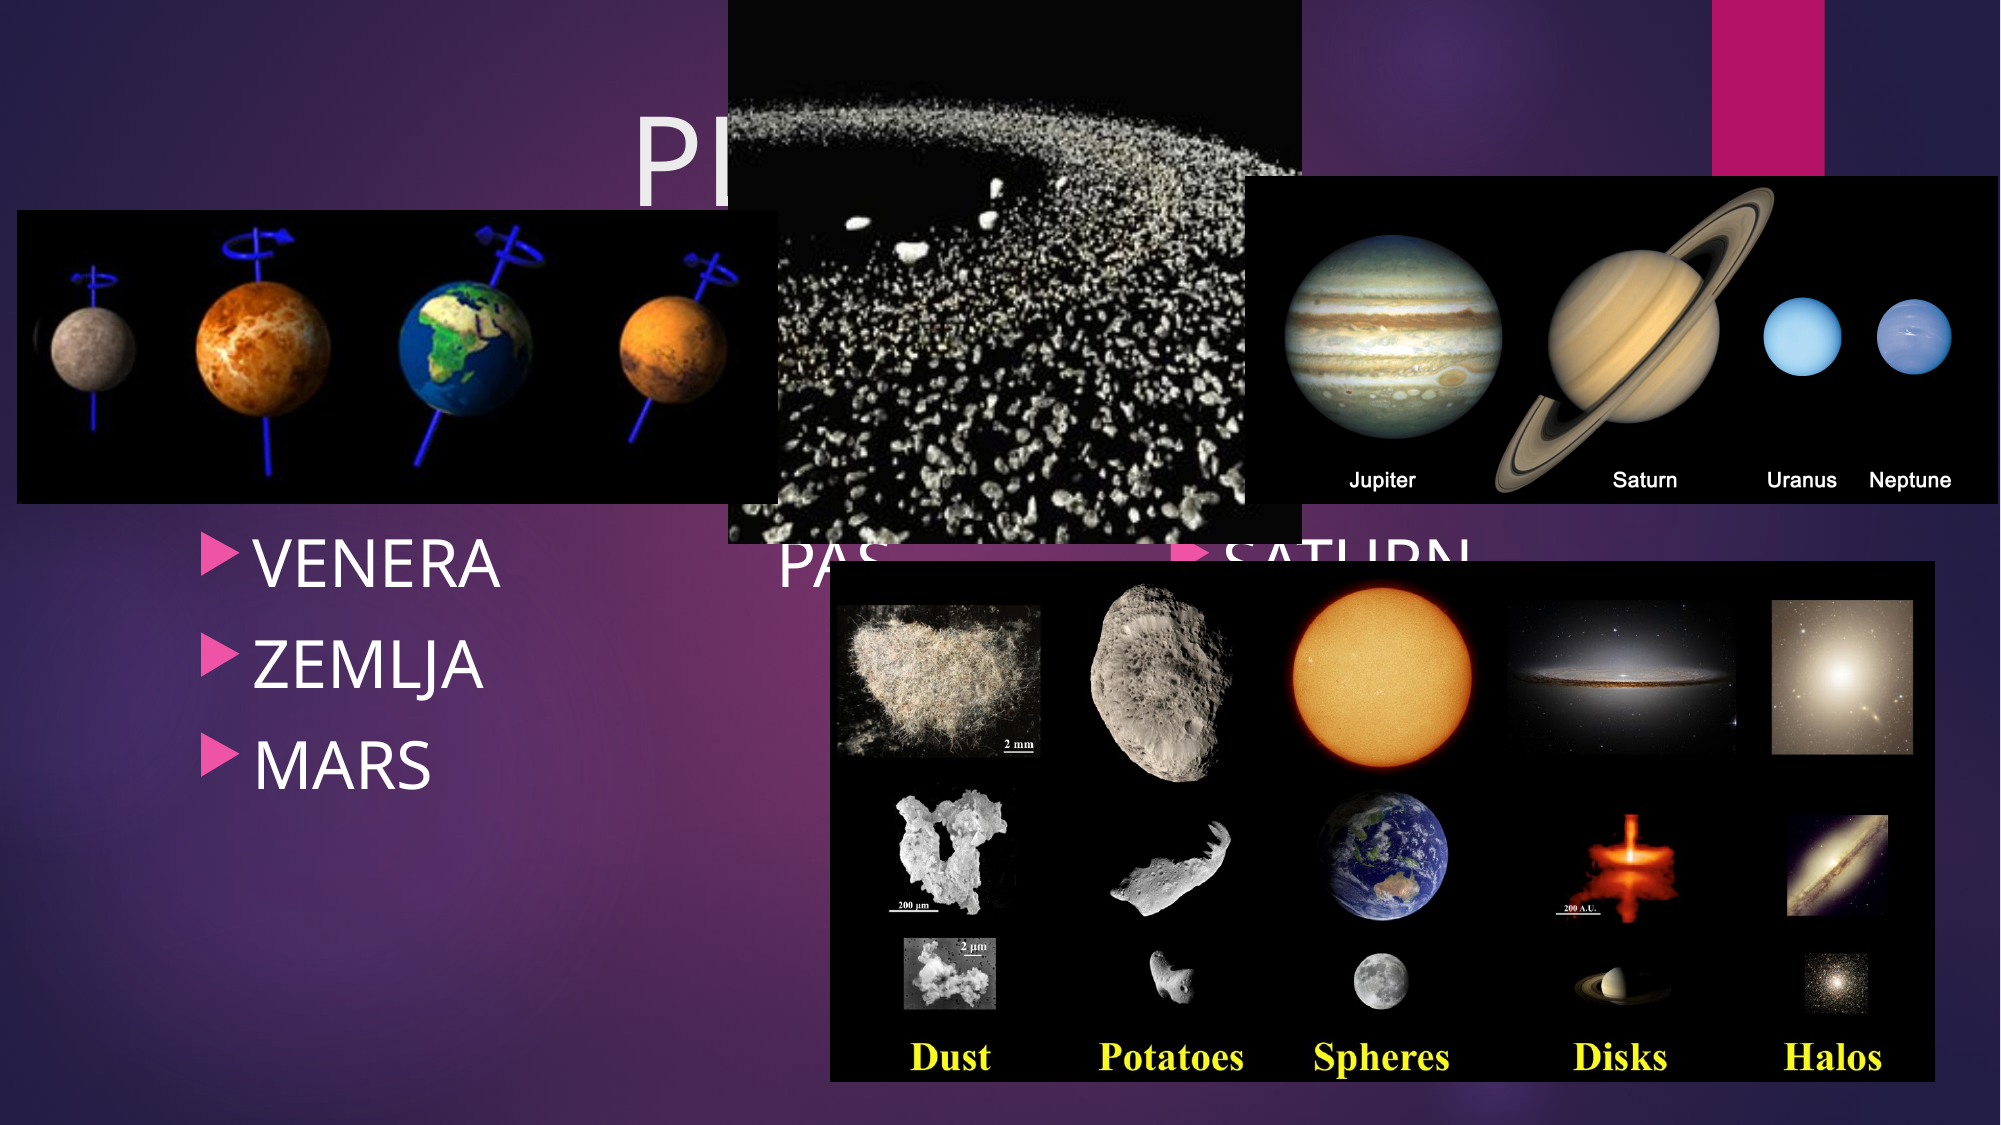

# PLANETI
NOTRANJI
ZUNANJI
MERKUR ASTEROIDNI
VENERA PAS
ZEMLJA
MARS
JUPITER
SATURN
URAN
NEPTUN